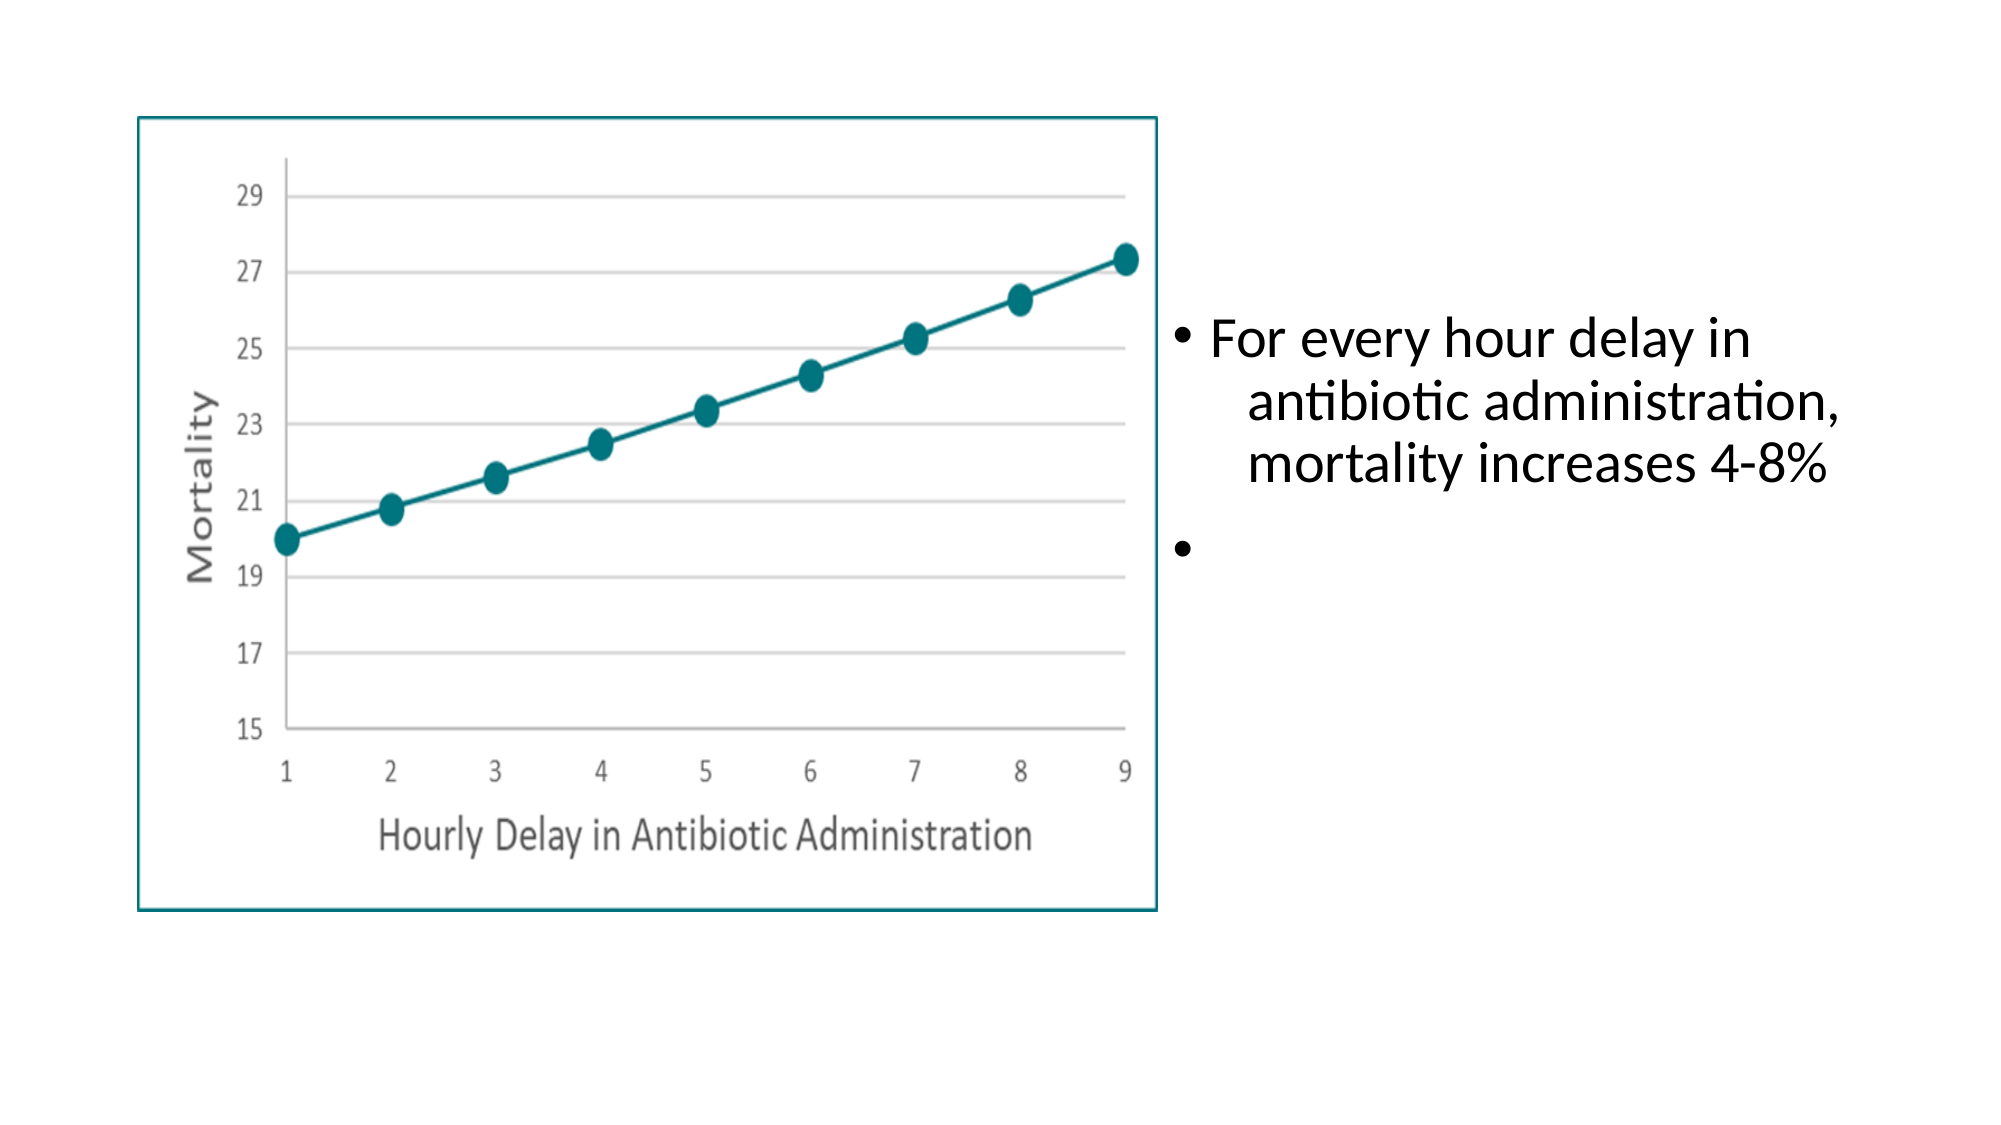

#
For every hour delay in antibiotic administration, mortality increases 4-8%